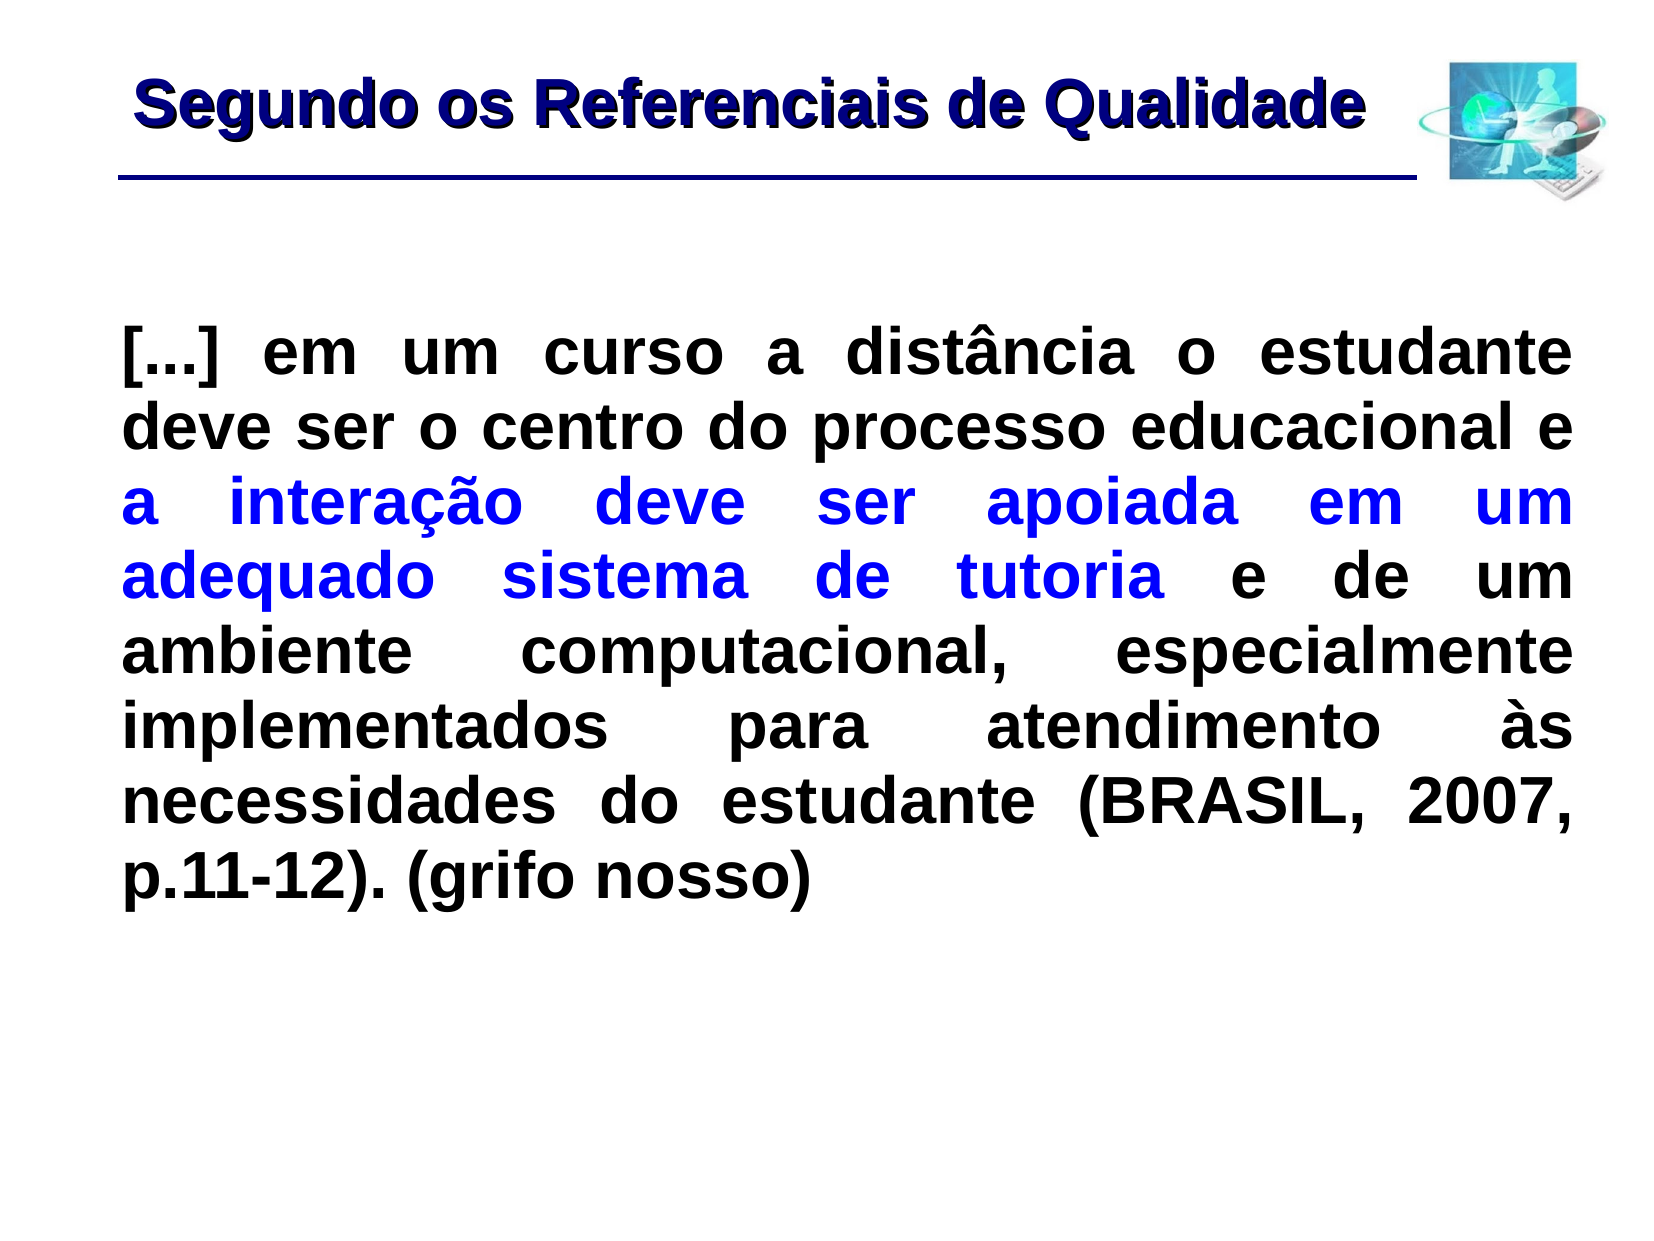

Segundo os Referenciais de Qualidade
[...] em um curso a distância o estudante deve ser o centro do processo educacional e a interação deve ser apoiada em um adequado sistema de tutoria e de um ambiente computacional, especialmente implementados para atendimento às necessidades do estudante (BRASIL, 2007, p.11-12). (grifo nosso)